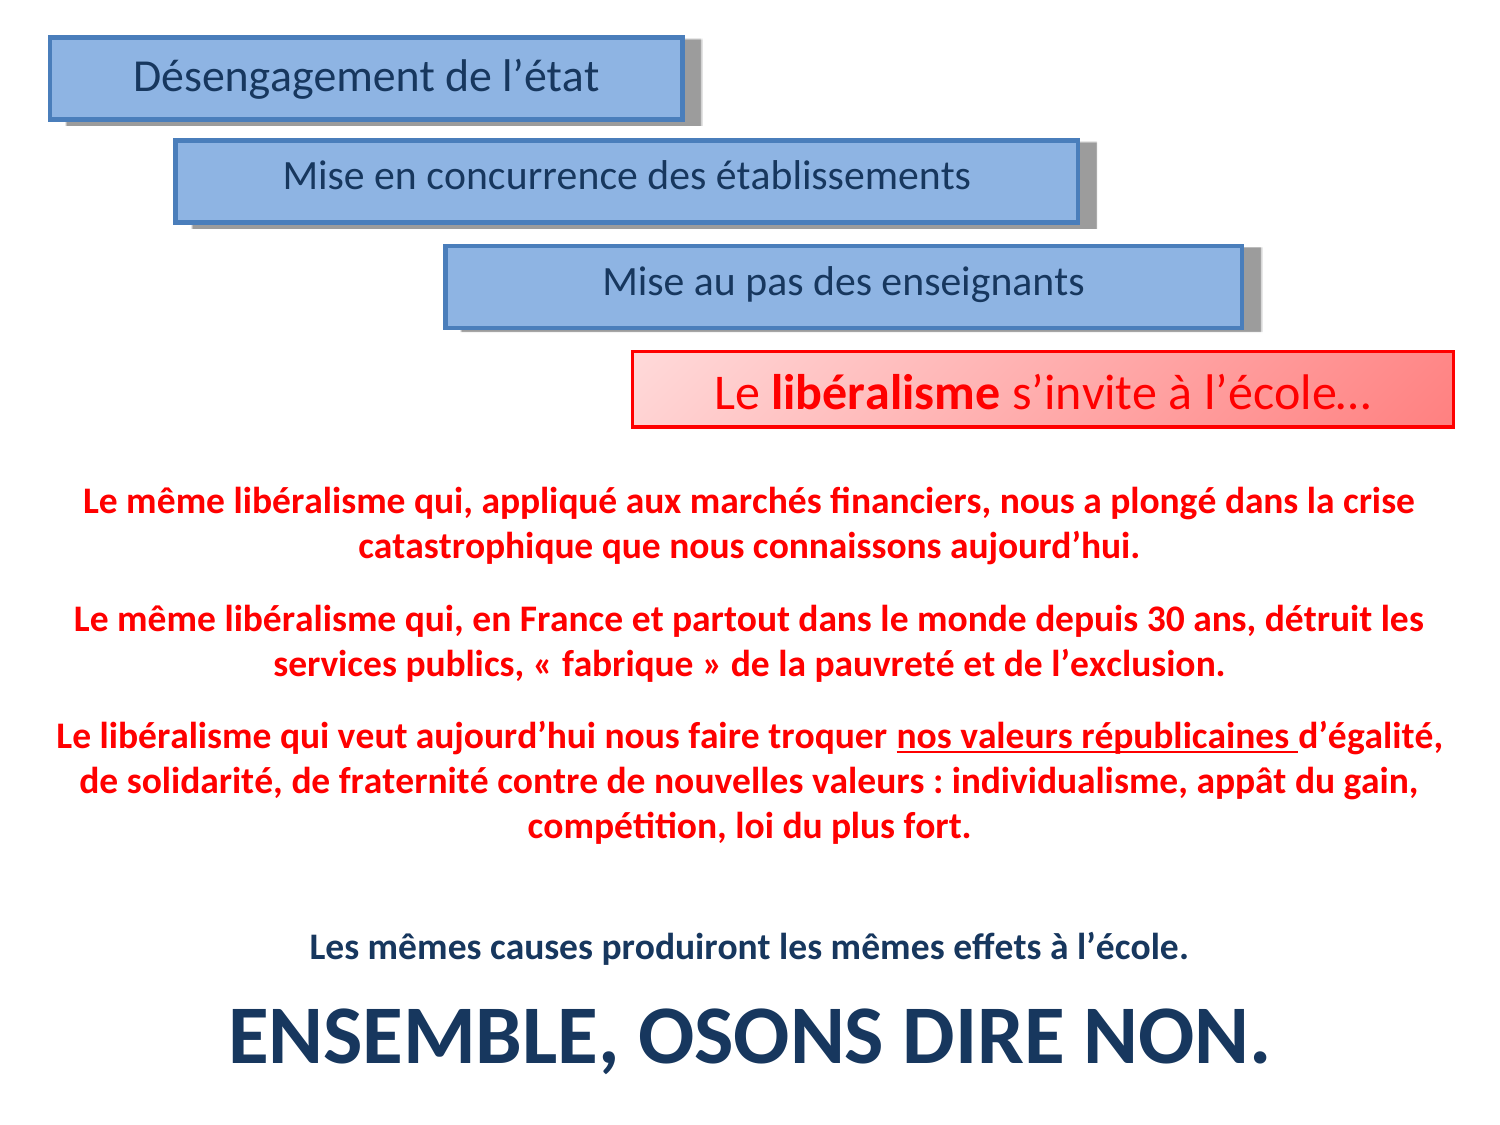

Désengagement de l’état
Mise en concurrence des établissements
Mise au pas des enseignants
Le libéralisme s’invite à l’école…
Le même libéralisme qui, appliqué aux marchés financiers, nous a plongé dans la crise catastrophique que nous connaissons aujourd’hui.
Le même libéralisme qui, en France et partout dans le monde depuis 30 ans, détruit les services publics, « fabrique » de la pauvreté et de l’exclusion.
Le libéralisme qui veut aujourd’hui nous faire troquer nos valeurs républicaines d’égalité, de solidarité, de fraternité contre de nouvelles valeurs : individualisme, appât du gain, compétition, loi du plus fort.
Les mêmes causes produiront les mêmes effets à l’école.
ENSEMBLE, OSONS DIRE NON.